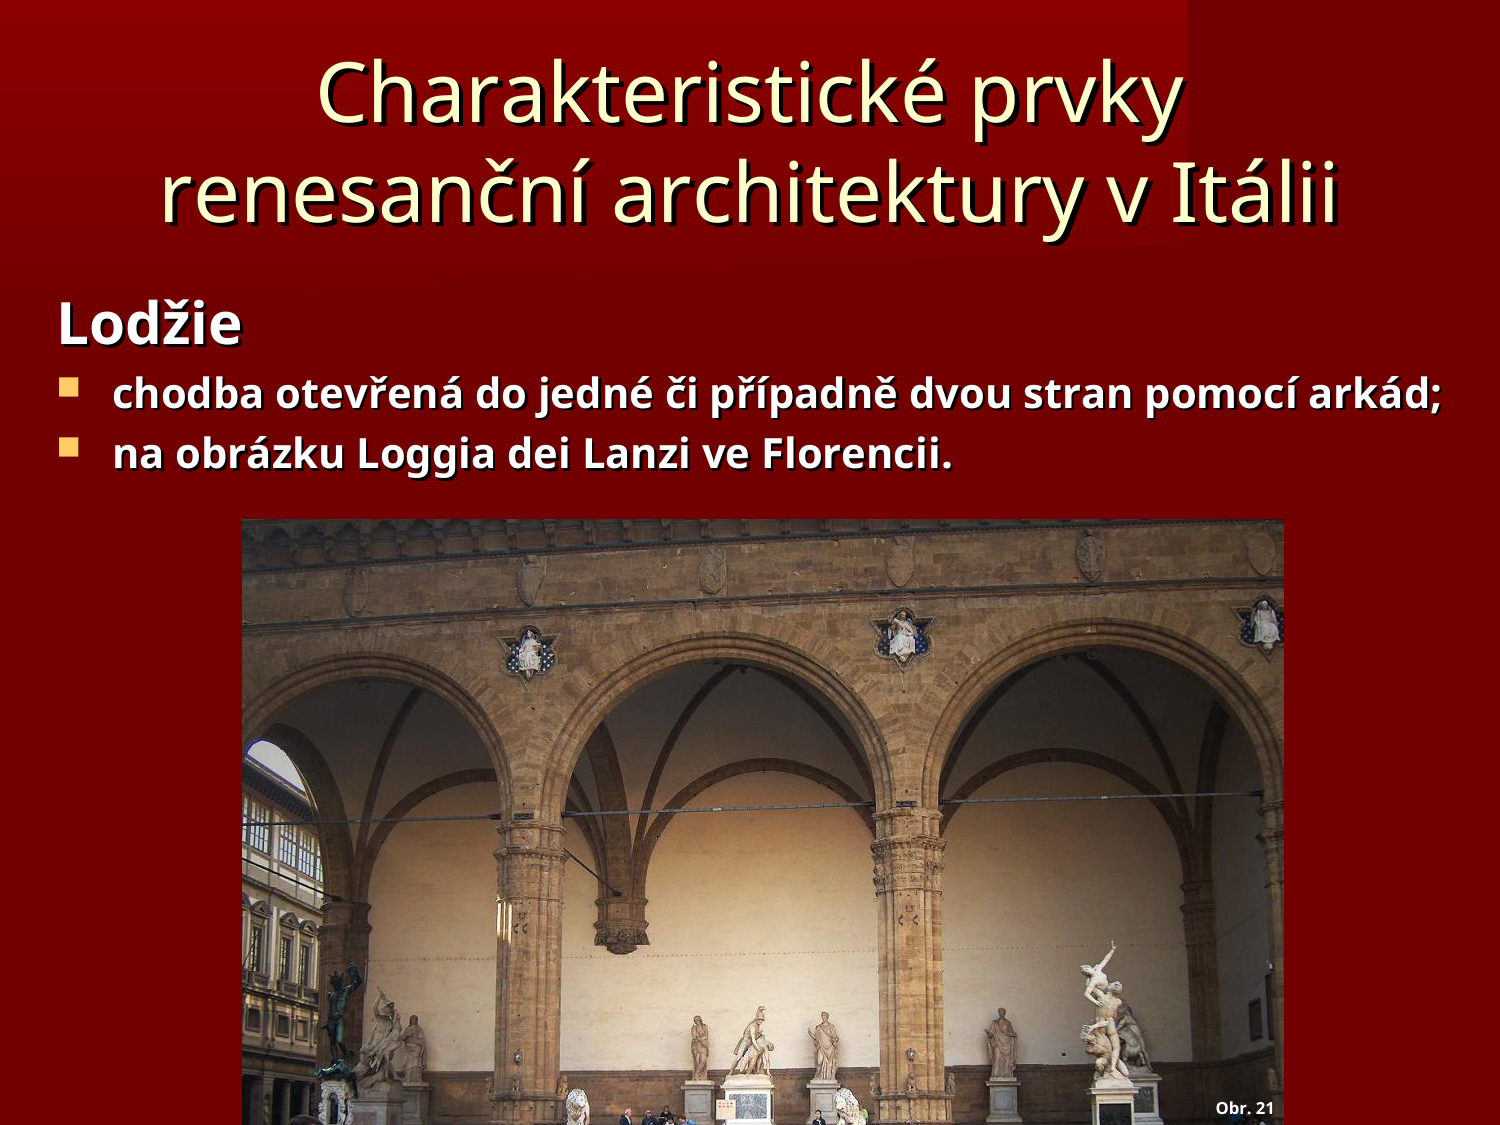

# Charakteristické prvky renesanční architektury v Itálii
Lodžie
chodba otevřená do jedné či případně dvou stran pomocí arkád;
na obrázku Loggia dei Lanzi ve Florencii.
Obr. 21